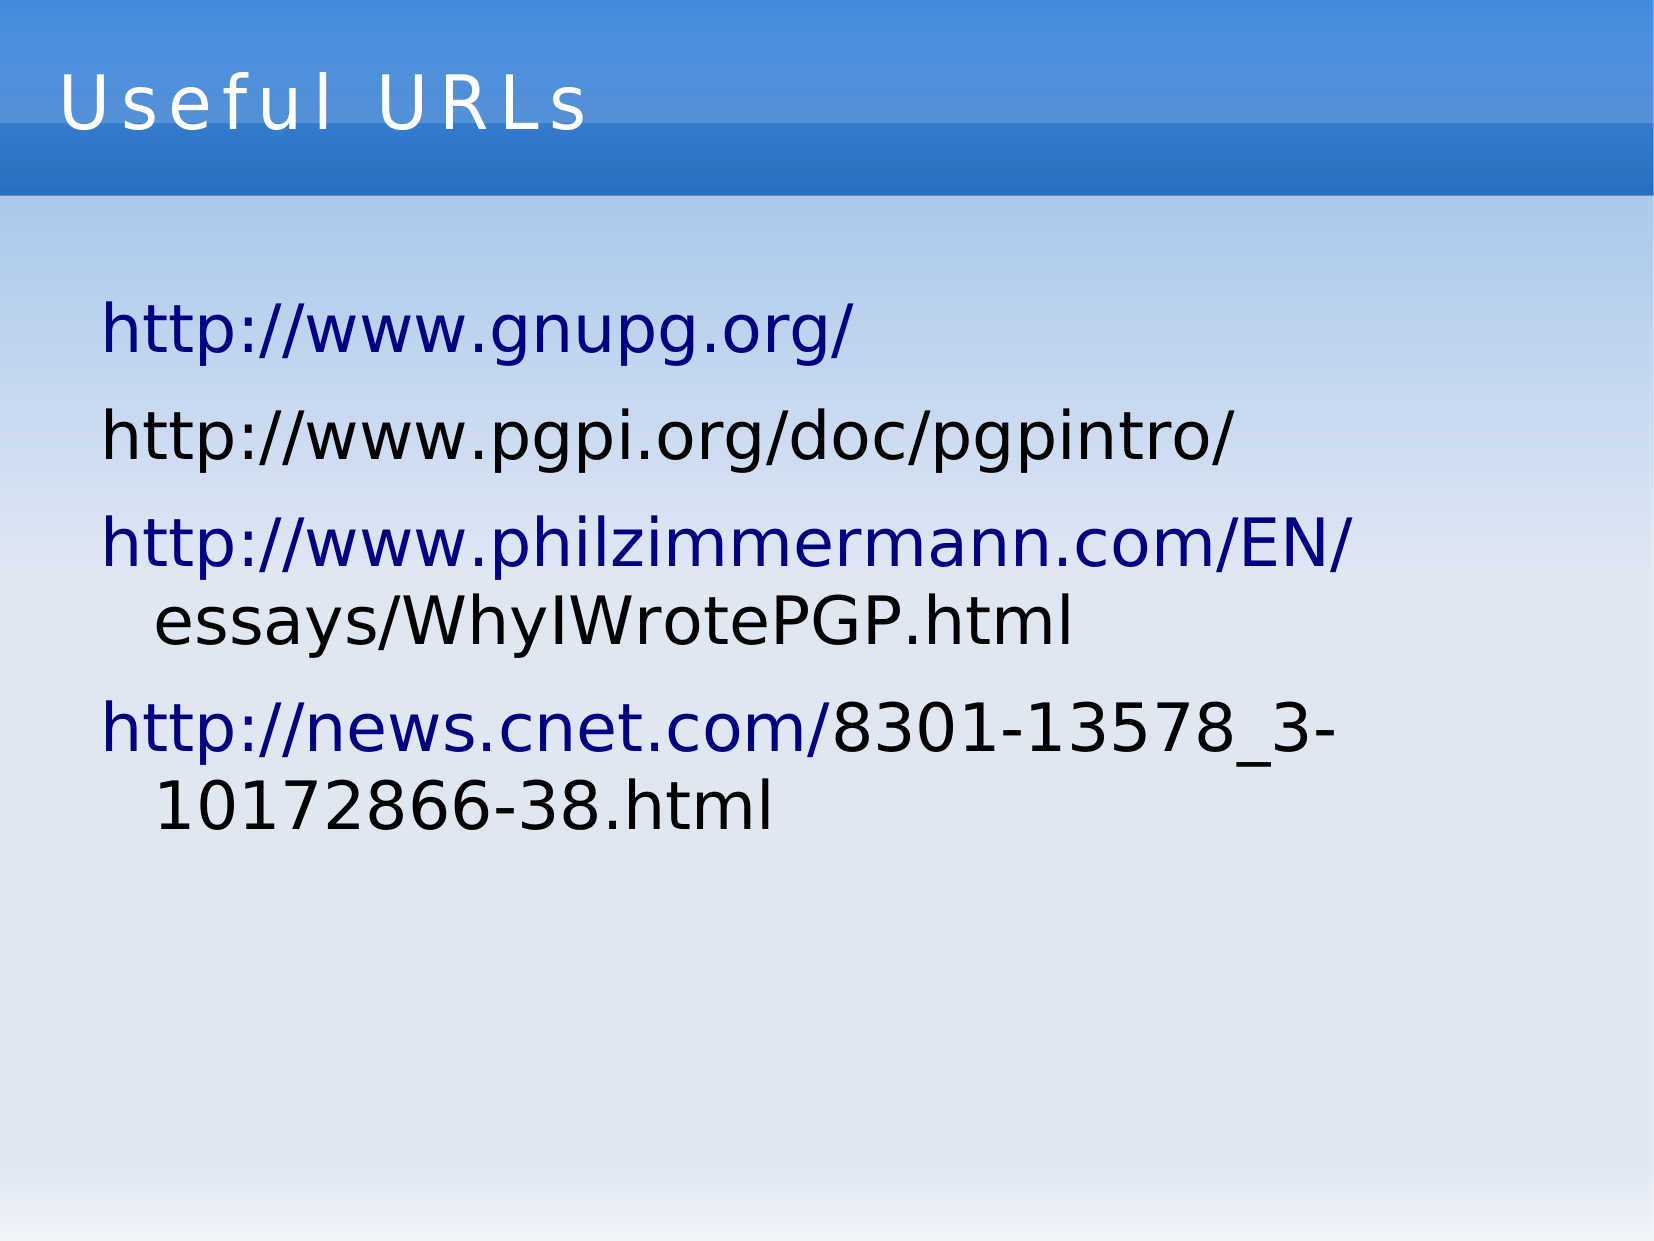

# Useful URLs
http://www.gnupg.org/
http://www.pgpi.org/doc/pgpintro/
http://www.philzimmermann.com/EN/essays/WhyIWrotePGP.html
http://news.cnet.com/8301-13578_3-10172866-38.html